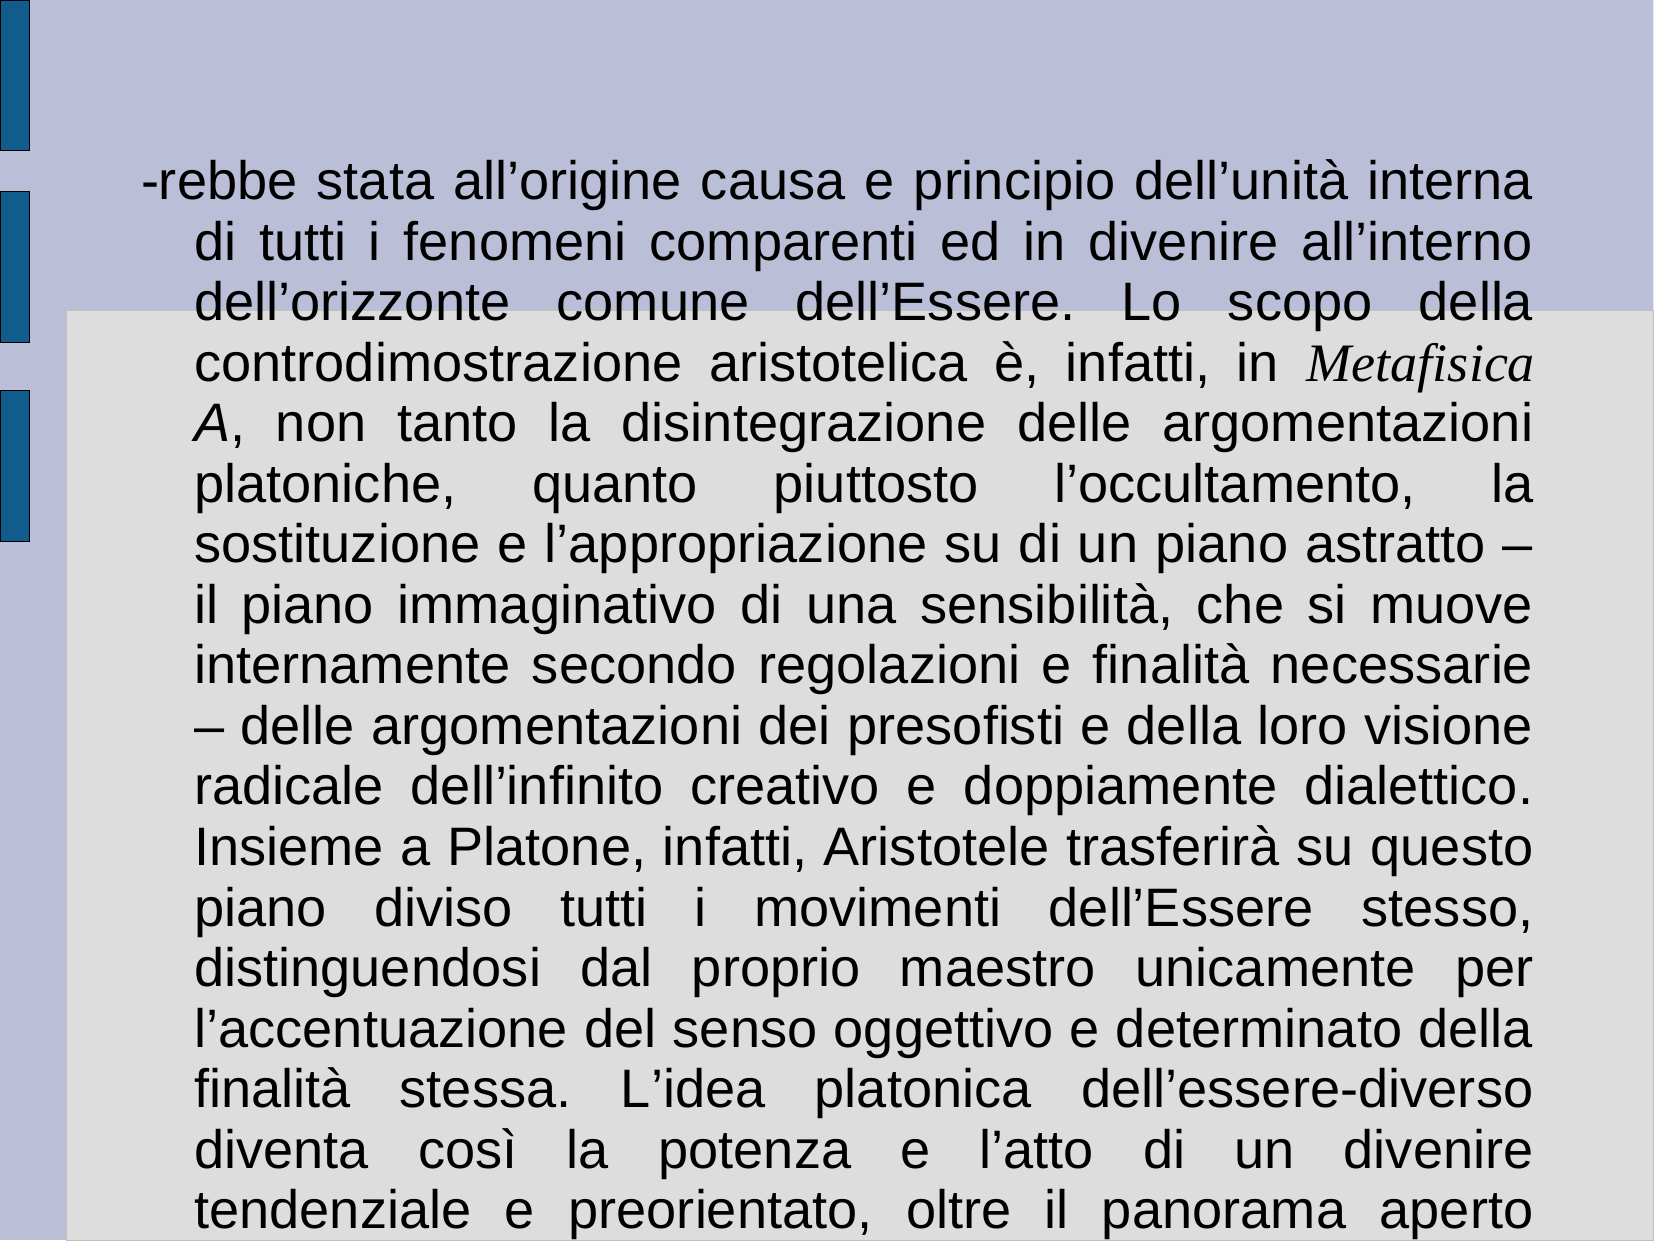

#
-rebbe stata all’origine causa e principio dell’unità interna di tutti i fenomeni comparenti ed in divenire all’interno dell’orizzonte comune dell’Essere. Lo scopo della controdimostrazione aristotelica è, infatti, in Metafisica A, non tanto la disintegrazione delle argomentazioni platoniche, quanto piuttosto l’occultamento, la sostituzione e l’appropriazione su di un piano astratto – il piano immaginativo di una sensibilità, che si muove internamente secondo regolazioni e finalità necessarie – delle argomentazioni dei presofisti e della loro visione radicale dell’infinito creativo e doppiamente dialettico. Insieme a Platone, infatti, Aristotele trasferirà su questo piano diviso tutti i movimenti dell’Essere stesso, distinguendosi dal proprio maestro unicamente per l’accentuazione del senso oggettivo e determinato della finalità stessa. L’idea platonica dell’essere-diverso diventa così la potenza e l’atto di un divenire tendenziale e preorientato, oltre il panorama aperto delle differenze.